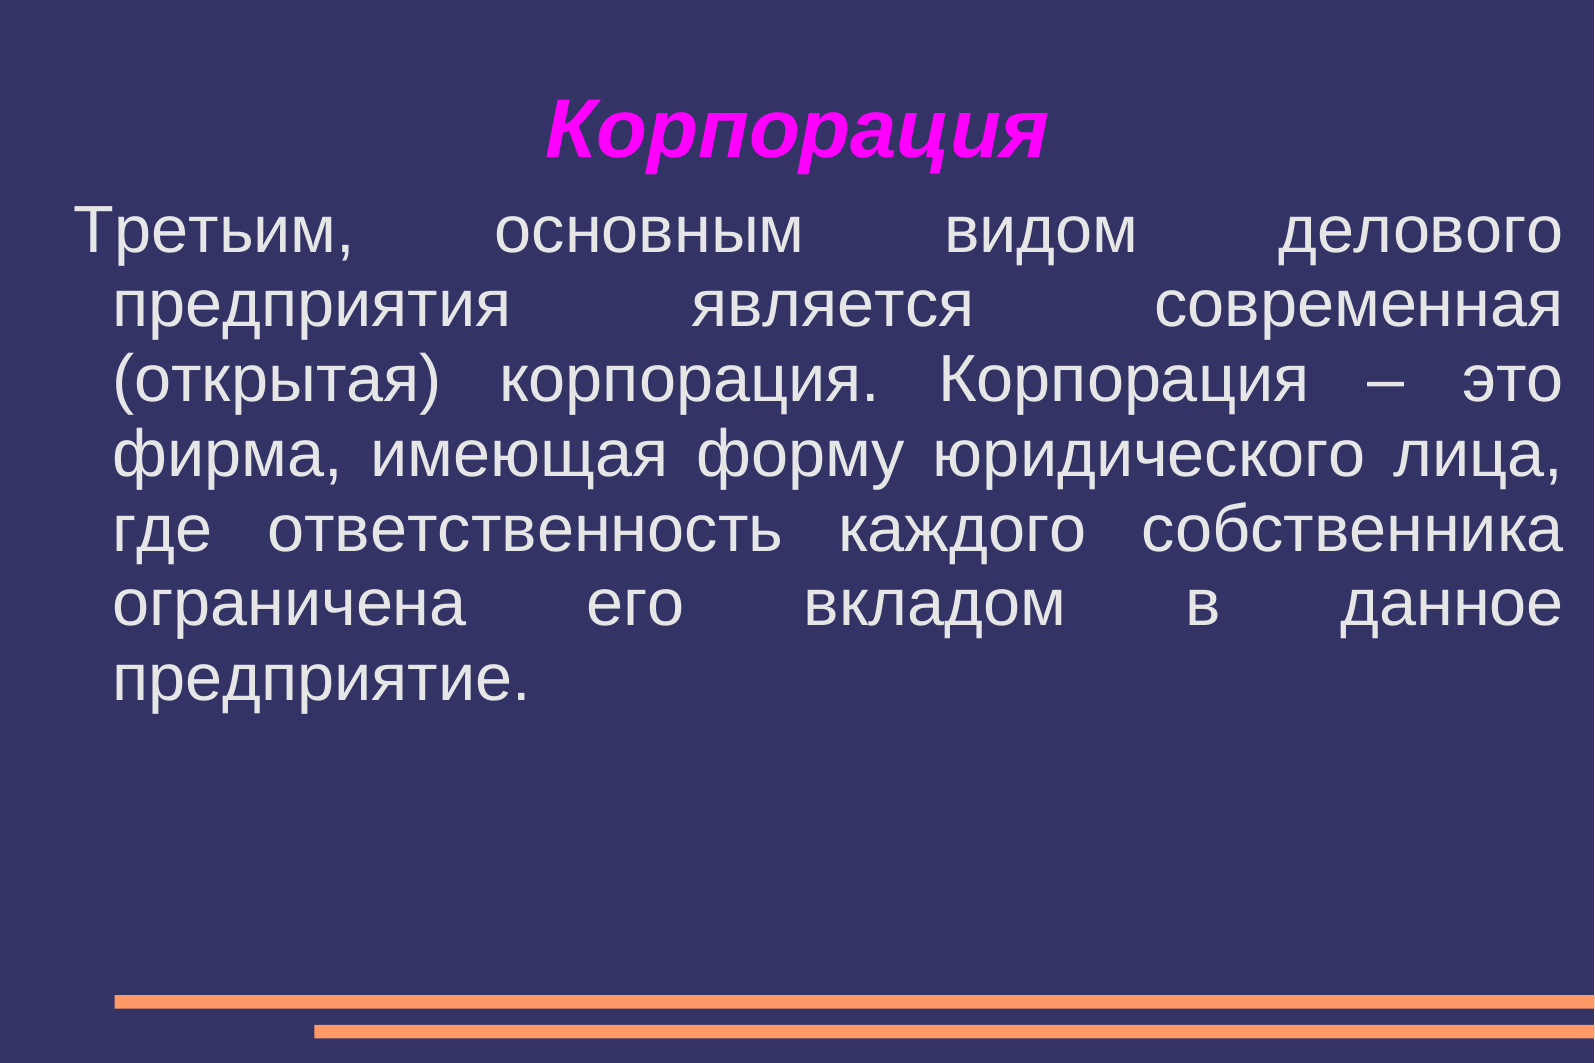

# Корпорация
Третьим, основным видом делового предприятия является современная (открытая) корпорация. Корпорация – это фирма, имеющая форму юридического лица, где ответственность каждого собственника ограничена его вкладом в данное предприятие.